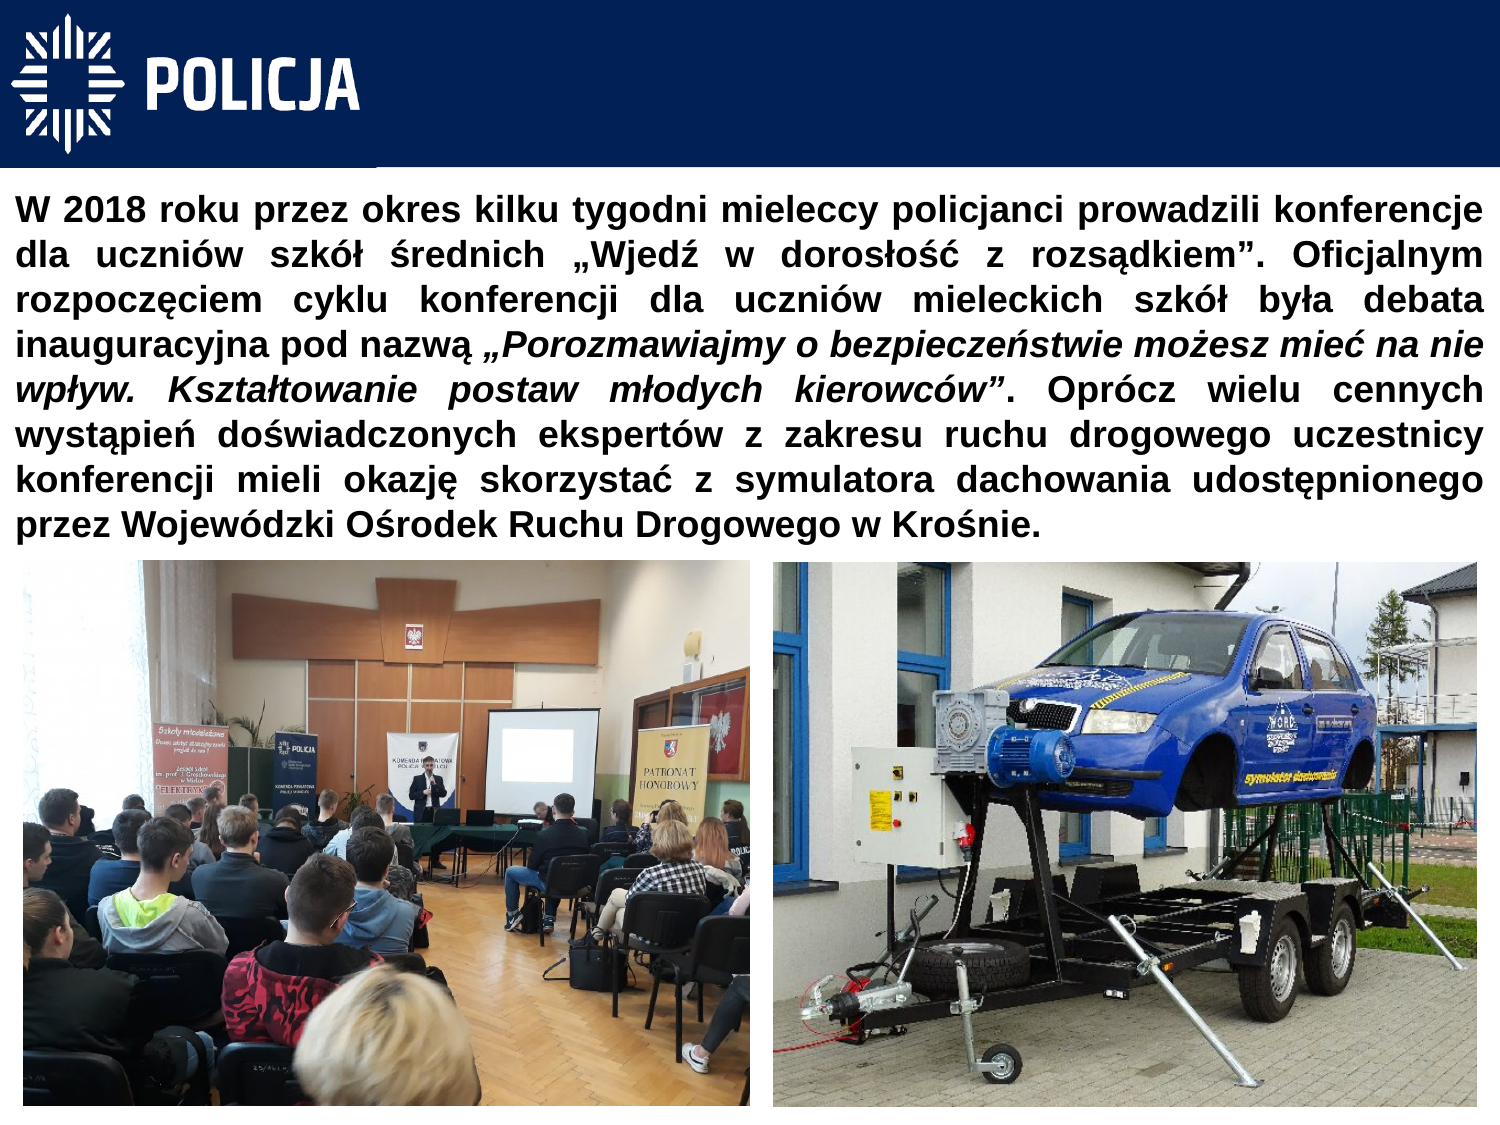

W 2018 roku przez okres kilku tygodni mieleccy policjanci prowadzili konferencje dla uczniów szkół średnich „Wjedź w dorosłość z rozsądkiem”. Oficjalnym rozpoczęciem cyklu konferencji dla uczniów mieleckich szkół była debata inauguracyjna pod nazwą „Porozmawiajmy o bezpieczeństwie możesz mieć na nie wpływ. Kształtowanie postaw młodych kierowców”. Oprócz wielu cennych wystąpień doświadczonych ekspertów z zakresu ruchu drogowego uczestnicy konferencji mieli okazję skorzystać z symulatora dachowania udostępnionego przez Wojewódzki Ośrodek Ruchu Drogowego w Krośnie.